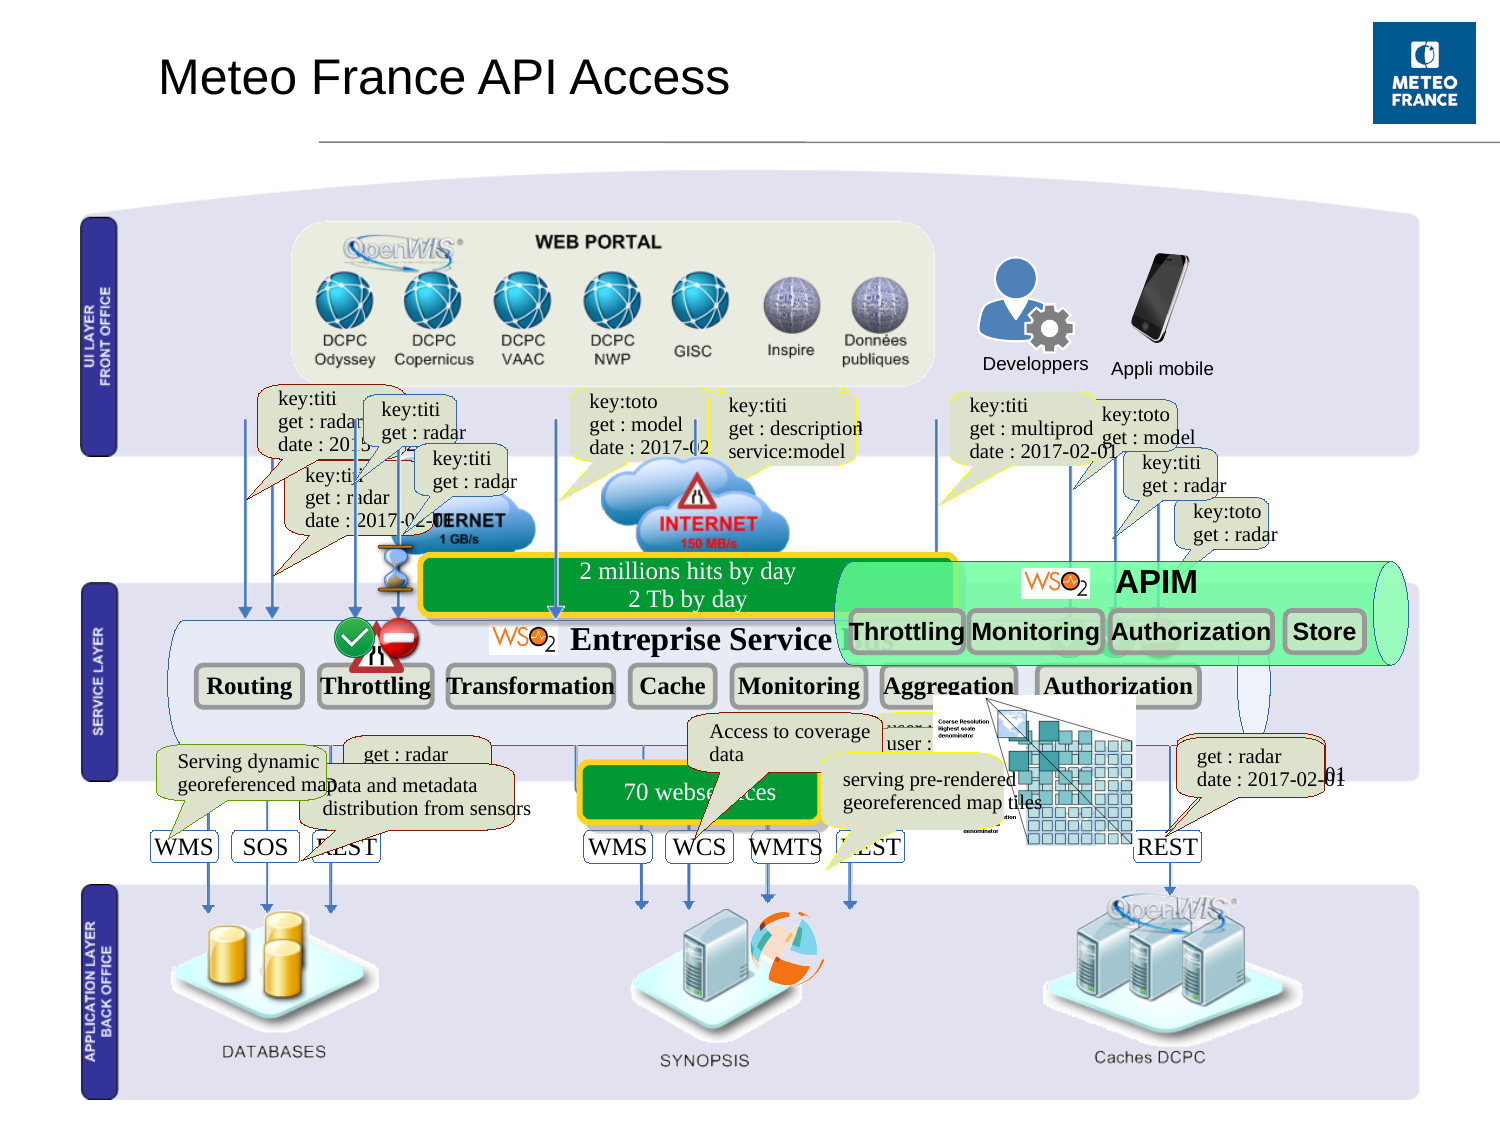

# Meteo France API Access
Appli mobile
Developpers
key:titi
get : radar
date : 2015-03-20
key:toto
get : model
date : 2017-02-01
key:toto
get : description
service:model
key:titi
get : description
service:model
key:titi
get : multiprod
date : 2017-02-01
key:titi
get : radar
key:toto
get : model
key:titi
get : radar
key:titi
get : radar
key:titi
get : radar
date : 2017-02-01
key:toto
get : radar
2 millions hits by day
2 Tb by day
APIM
Throttling
Monitoring
Authorization
Store
Entreprise Service Bus
Routing
Throttling
Transformation
Cache
Monitoring
Aggregation
Authorization
Access to coverage
data
user : john
get : arpege
time : 01-02-2017
user : john
get : arpege
time : 01-02-2017
get : radar
date : 2017-02-01
get : radar
date : 2015-03-20
get : radar
date : 2017-02-01
Serving dynamic
georeferenced map
serving pre-rendered
georeferenced map tiles
70 webservices
Data and metadata
distribution from sensors
WMS
SOS
REST
REST
REST
WMS
WCS
WMTS